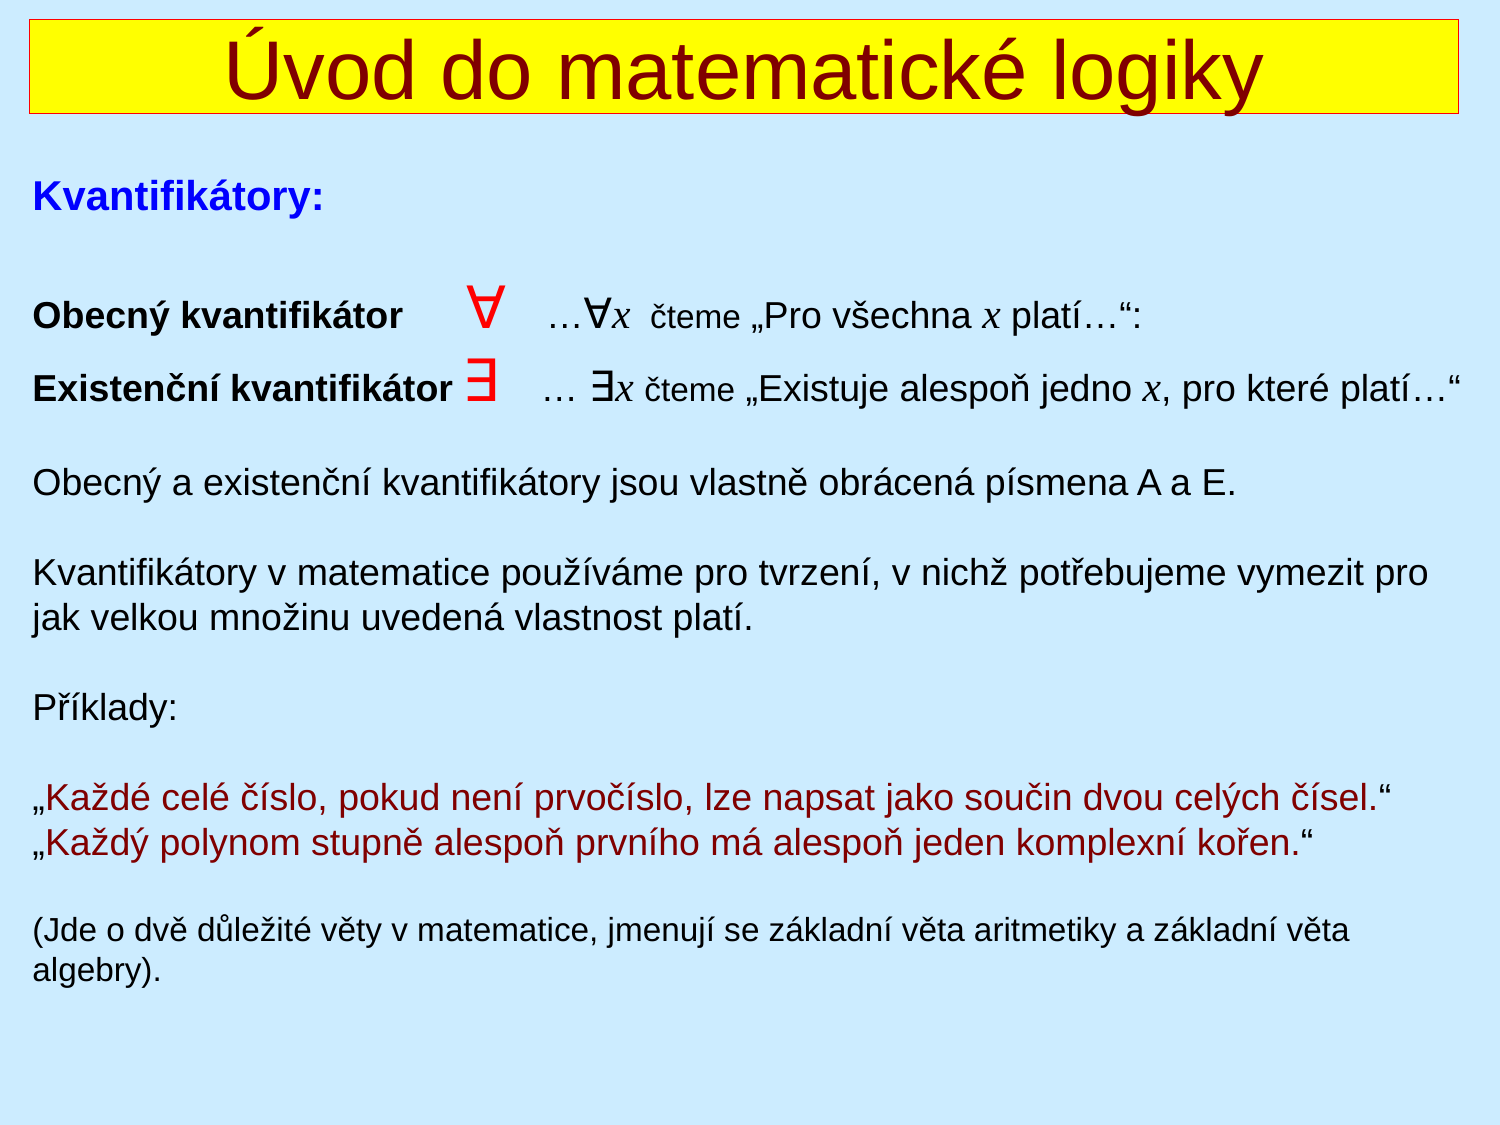

# Úvod do matematické logiky
Kvantifikátory:
Obecný kvantifikátor ∀ …∀x čteme „Pro všechna x platí…“:
Existenční kvantifikátor ∃ … ∃x čteme „Existuje alespoň jedno x, pro které platí…“
Obecný a existenční kvantifikátory jsou vlastně obrácená písmena A a E.
Kvantifikátory v matematice používáme pro tvrzení, v nichž potřebujeme vymezit pro jak velkou množinu uvedená vlastnost platí.
Příklady:
„Každé celé číslo, pokud není prvočíslo, lze napsat jako součin dvou celých čísel.“
„Každý polynom stupně alespoň prvního má alespoň jeden komplexní kořen.“
(Jde o dvě důležité věty v matematice, jmenují se základní věta aritmetiky a základní věta algebry).